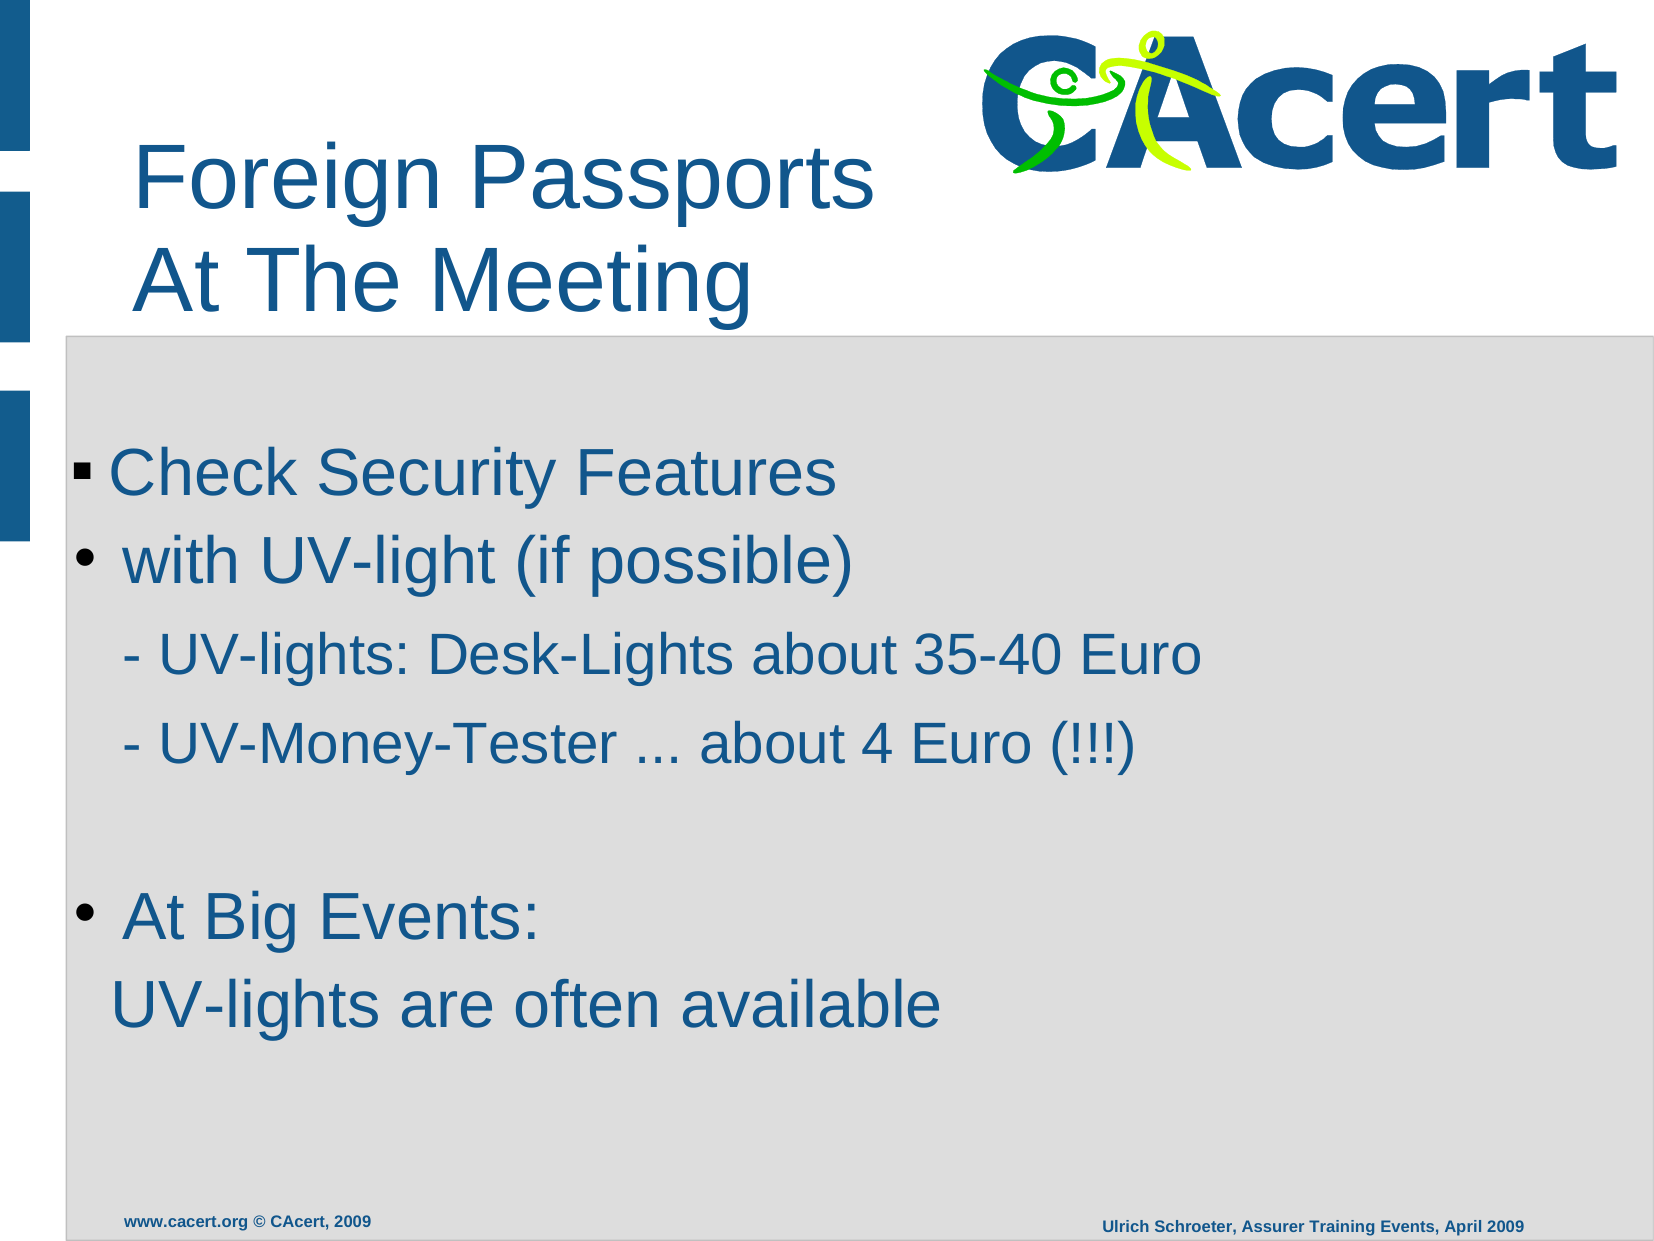

Foreign Passports
At The Meeting
 Check Security Features
 with UV-light (if possible)
 - UV-lights: Desk-Lights about 35-40 Euro
 - UV-Money-Tester ... about 4 Euro (!!!)
 At Big Events:
 UV-lights are often available